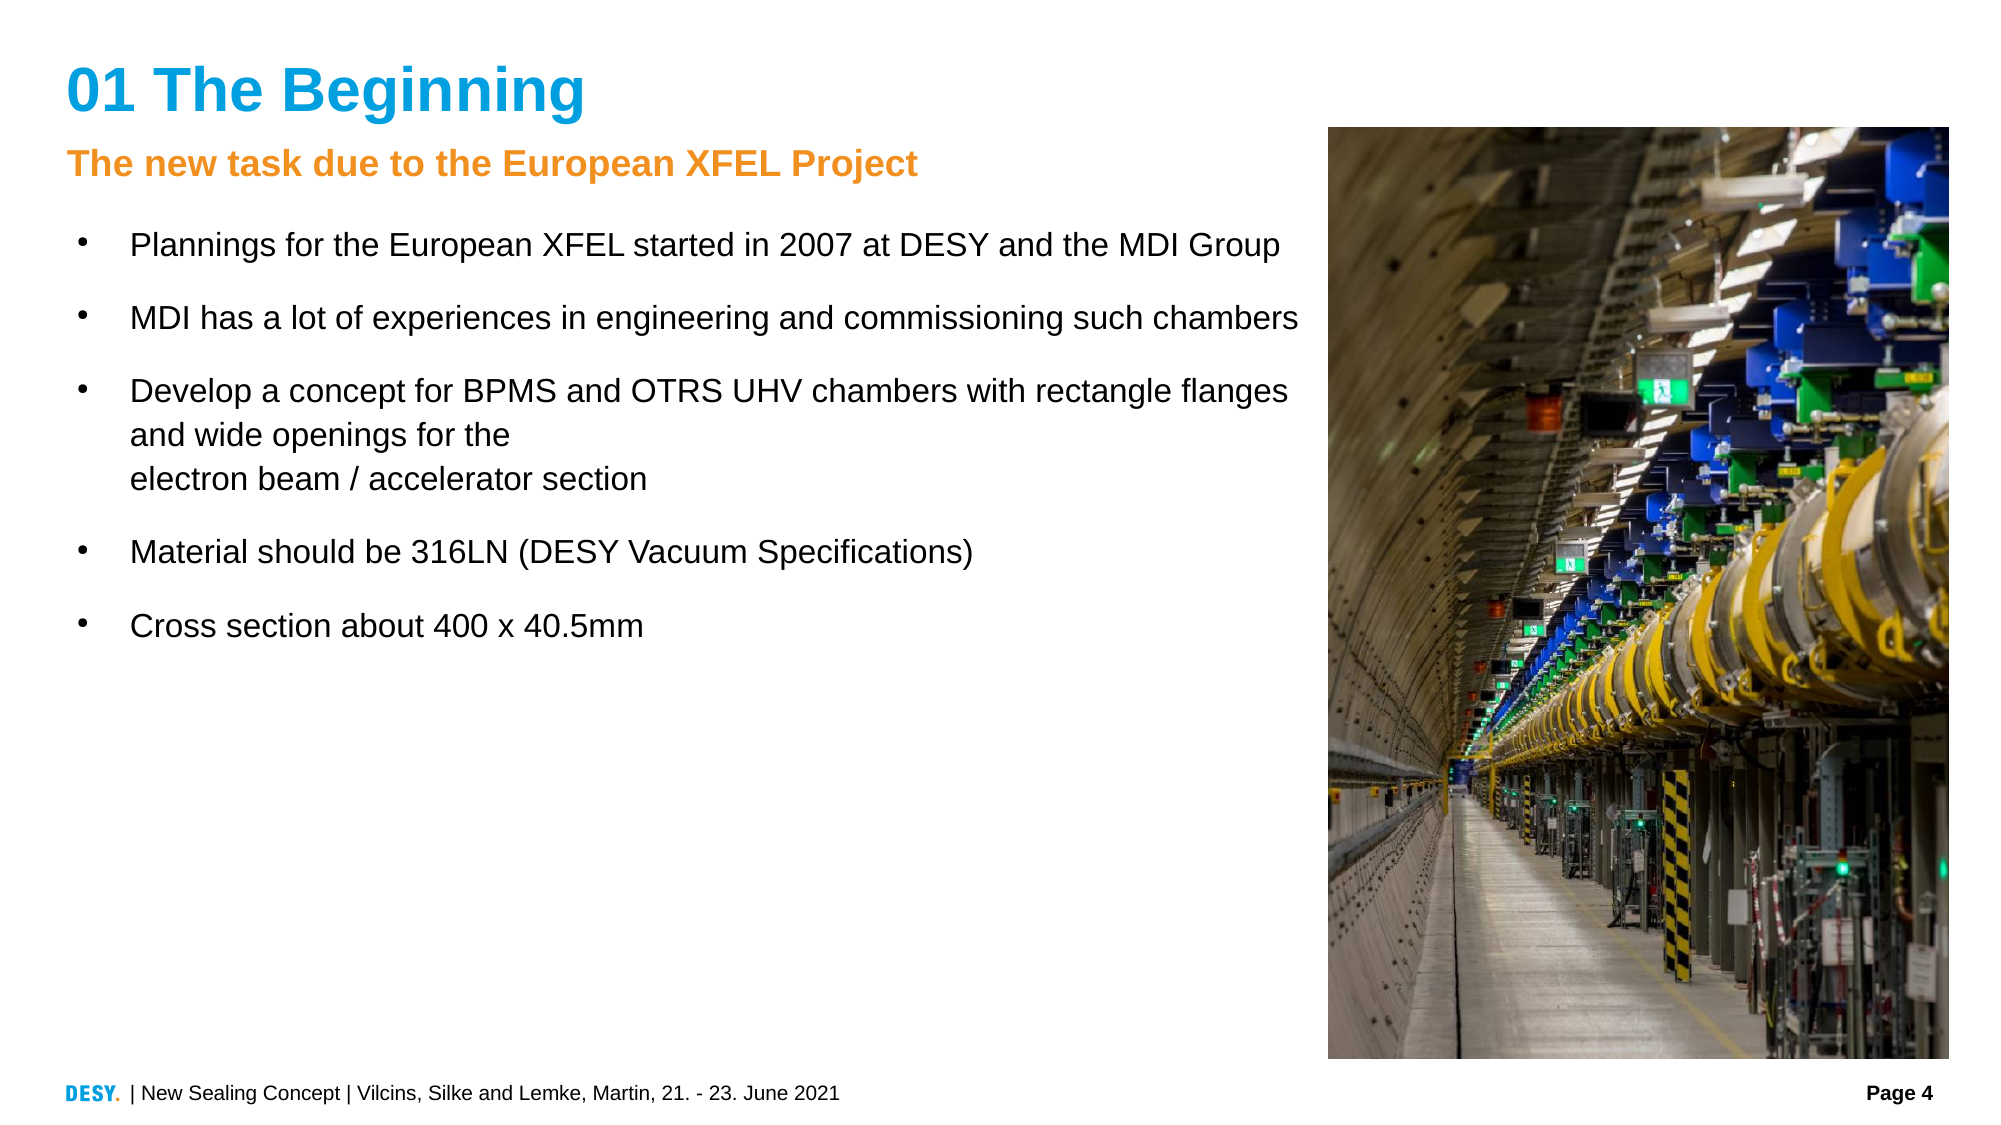

# 01 The Beginning
The new task due to the European XFEL Project
Plannings for the European XFEL started in 2007 at DESY and the MDI Group
MDI has a lot of experiences in engineering and commissioning such chambers
Develop a concept for BPMS and OTRS UHV chambers with rectangle flanges and wide openings for the
electron beam / accelerator section
Material should be 316LN (DESY Vacuum Specifications)
Cross section about 400 x 40.5mm
| New Sealing Concept | Vilcins, Silke and Lemke, Martin, 21. - 23. June 2021